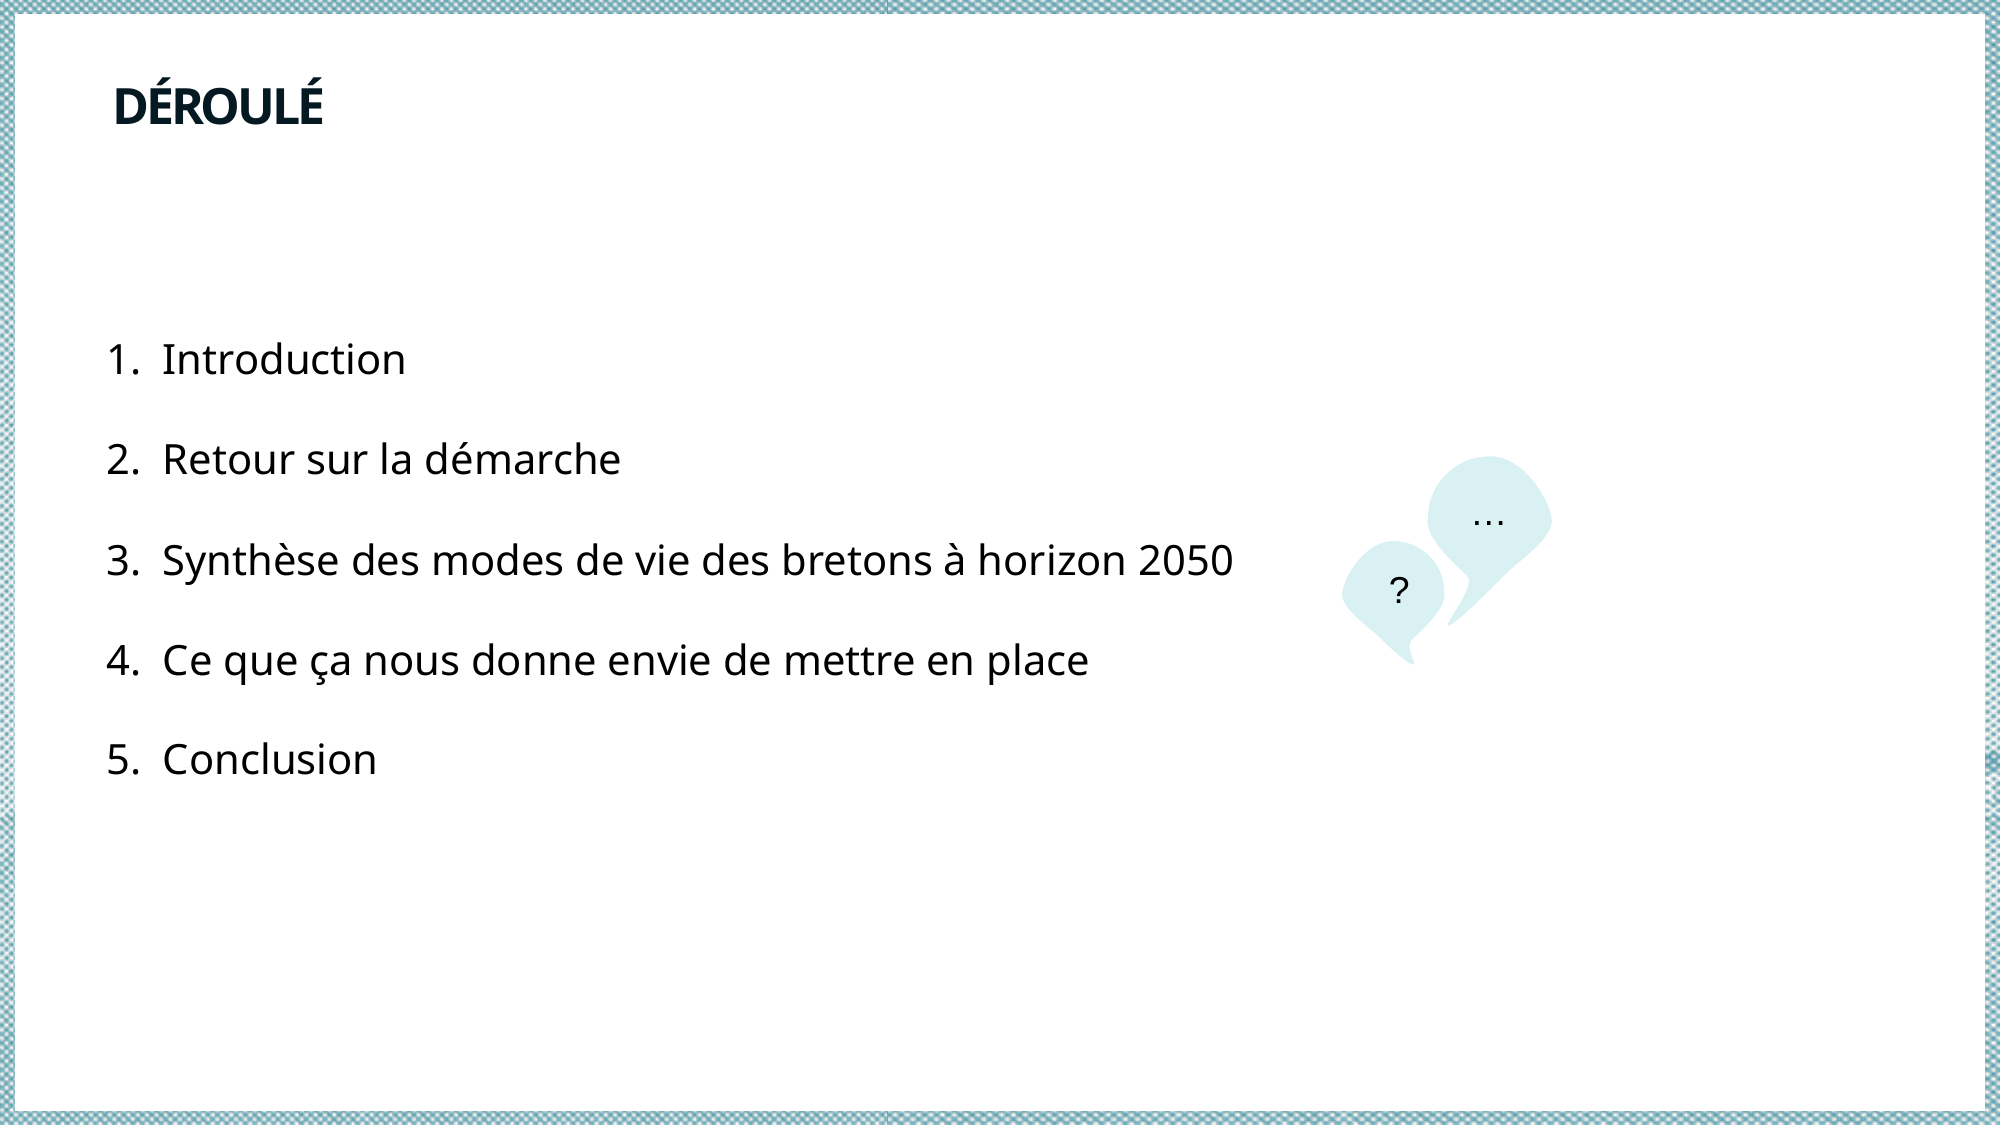

DÉROULÉ
Introduction
Retour sur la démarche
Synthèse des modes de vie des bretons à horizon 2050
4. Ce que ça nous donne envie de mettre en place
5. Conclusion
…
?